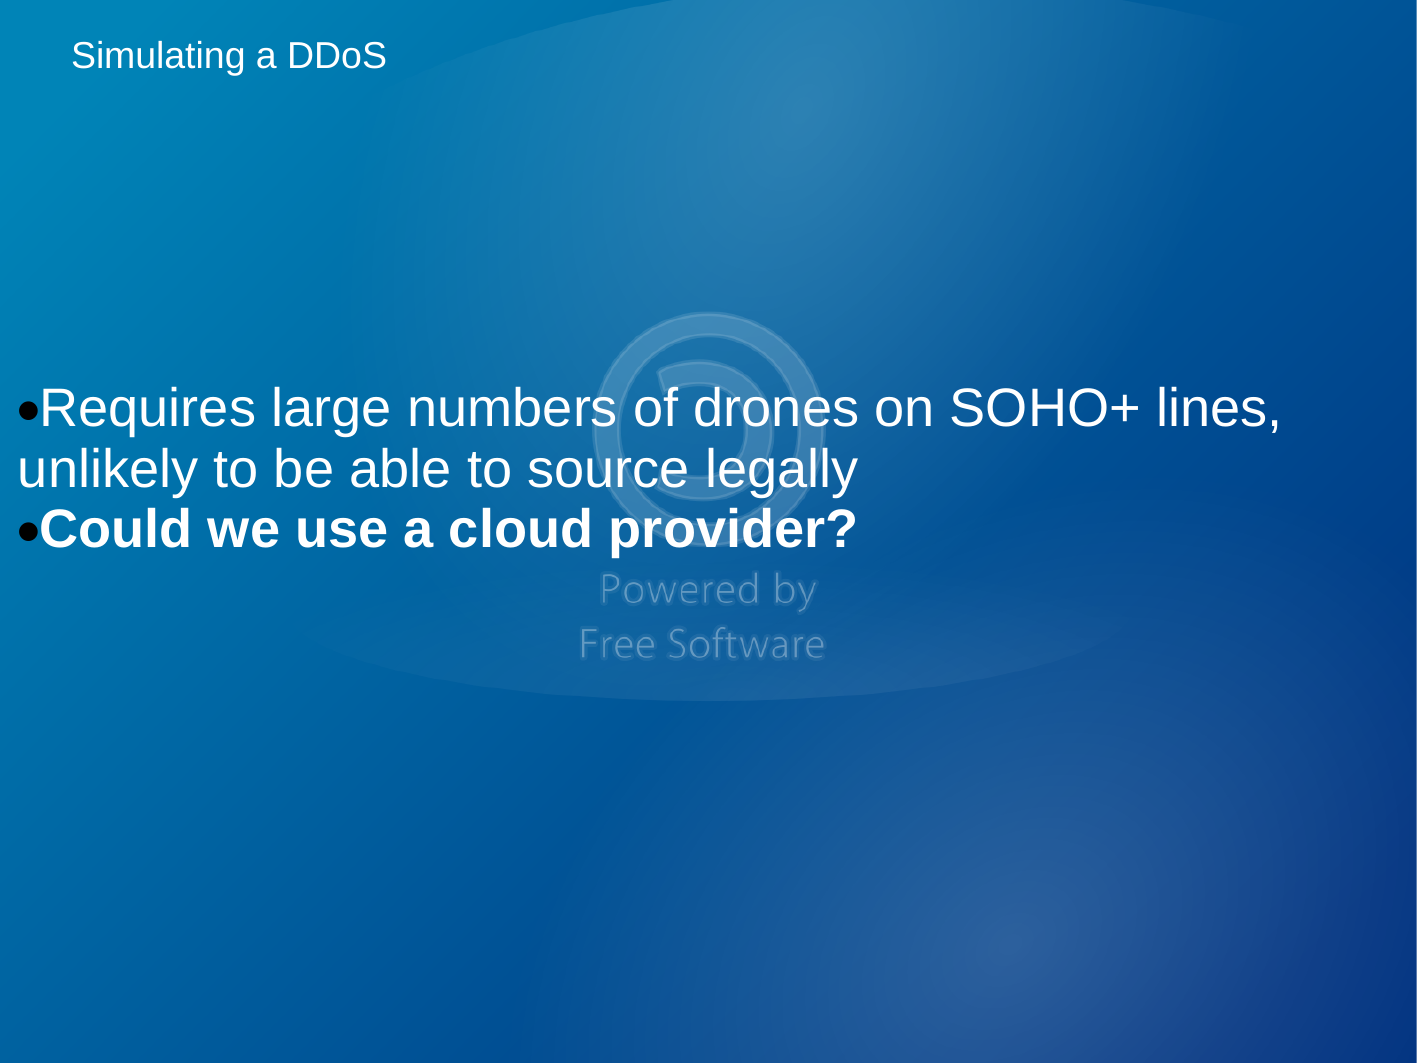

Simulating a DDoS
Requires large numbers of drones on SOHO+ lines, unlikely to be able to source legally
Could we use a cloud provider?